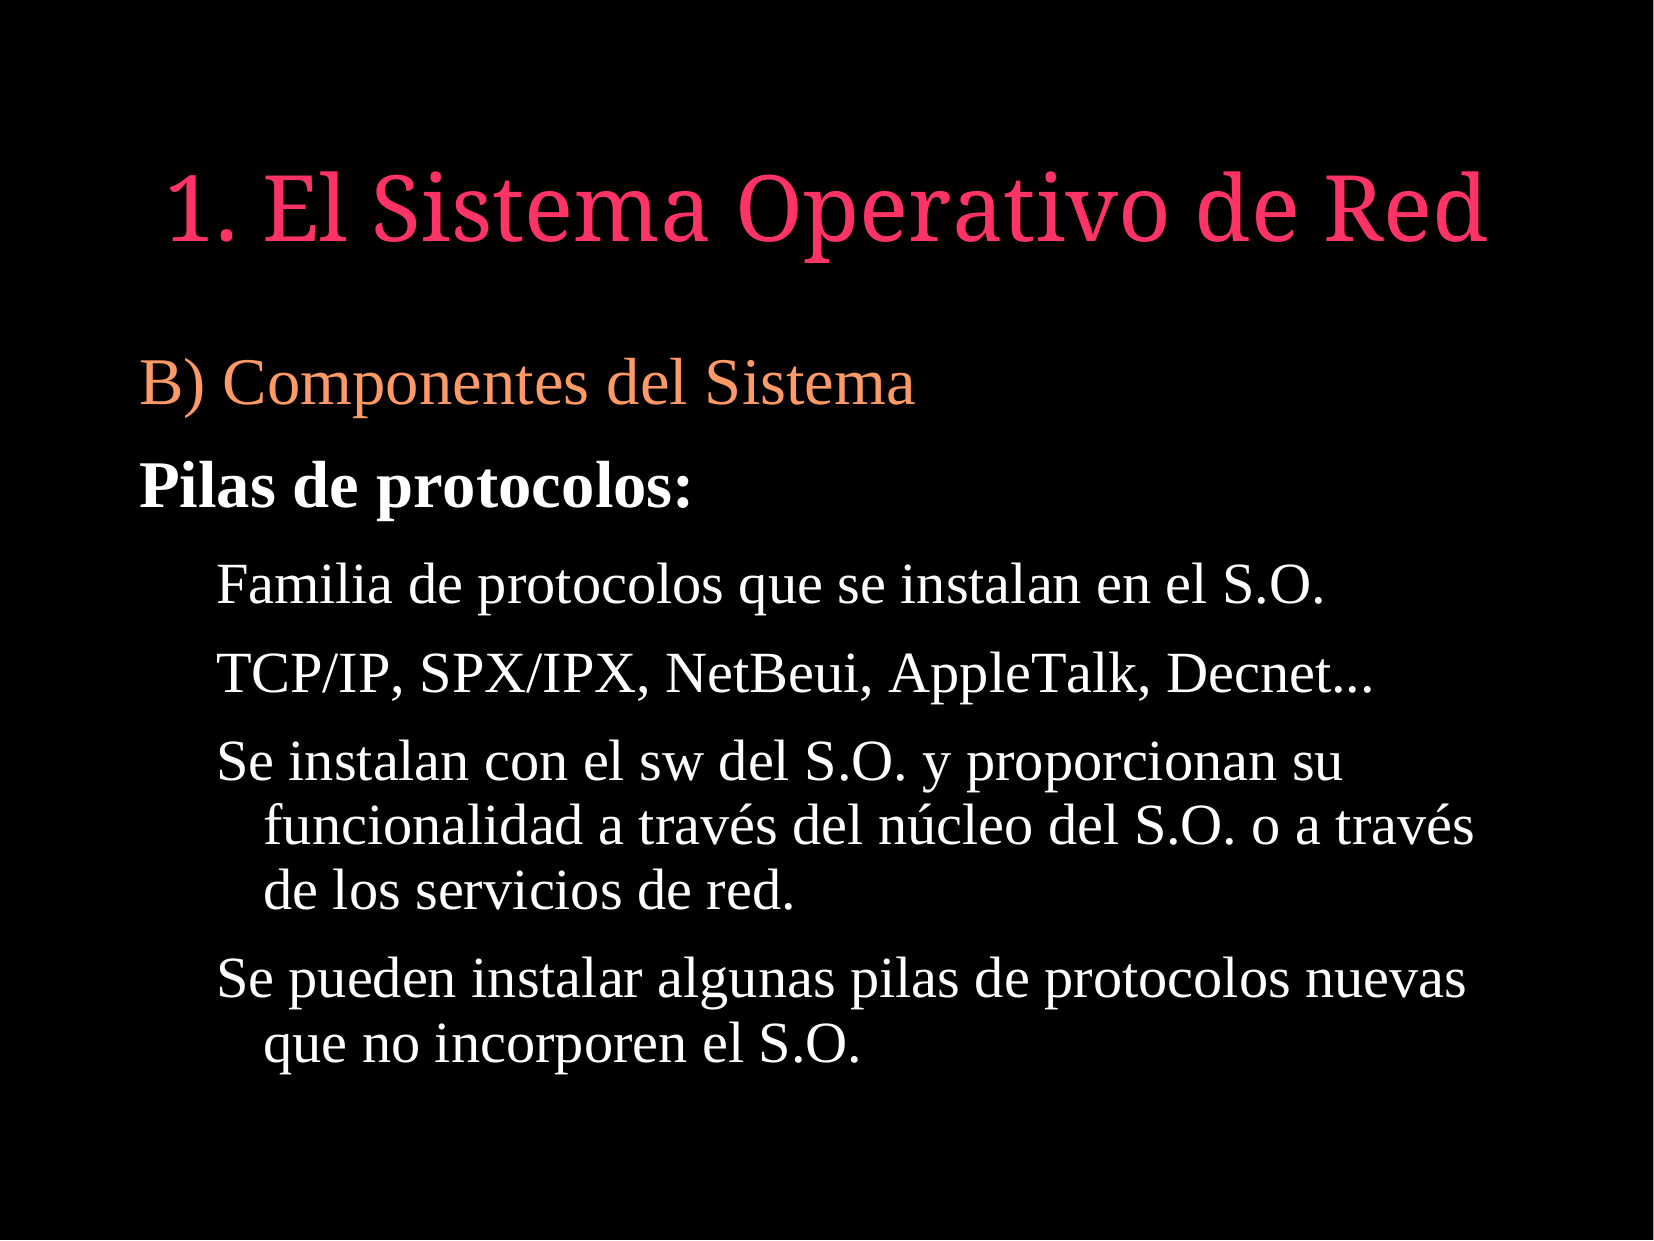

# 1. El Sistema Operativo de Red
B) Componentes del Sistema
Pilas de protocolos:
Familia de protocolos que se instalan en el S.O.
TCP/IP, SPX/IPX, NetBeui, AppleTalk, Decnet...
Se instalan con el sw del S.O. y proporcionan su funcionalidad a través del núcleo del S.O. o a través de los servicios de red.
Se pueden instalar algunas pilas de protocolos nuevas que no incorporen el S.O.